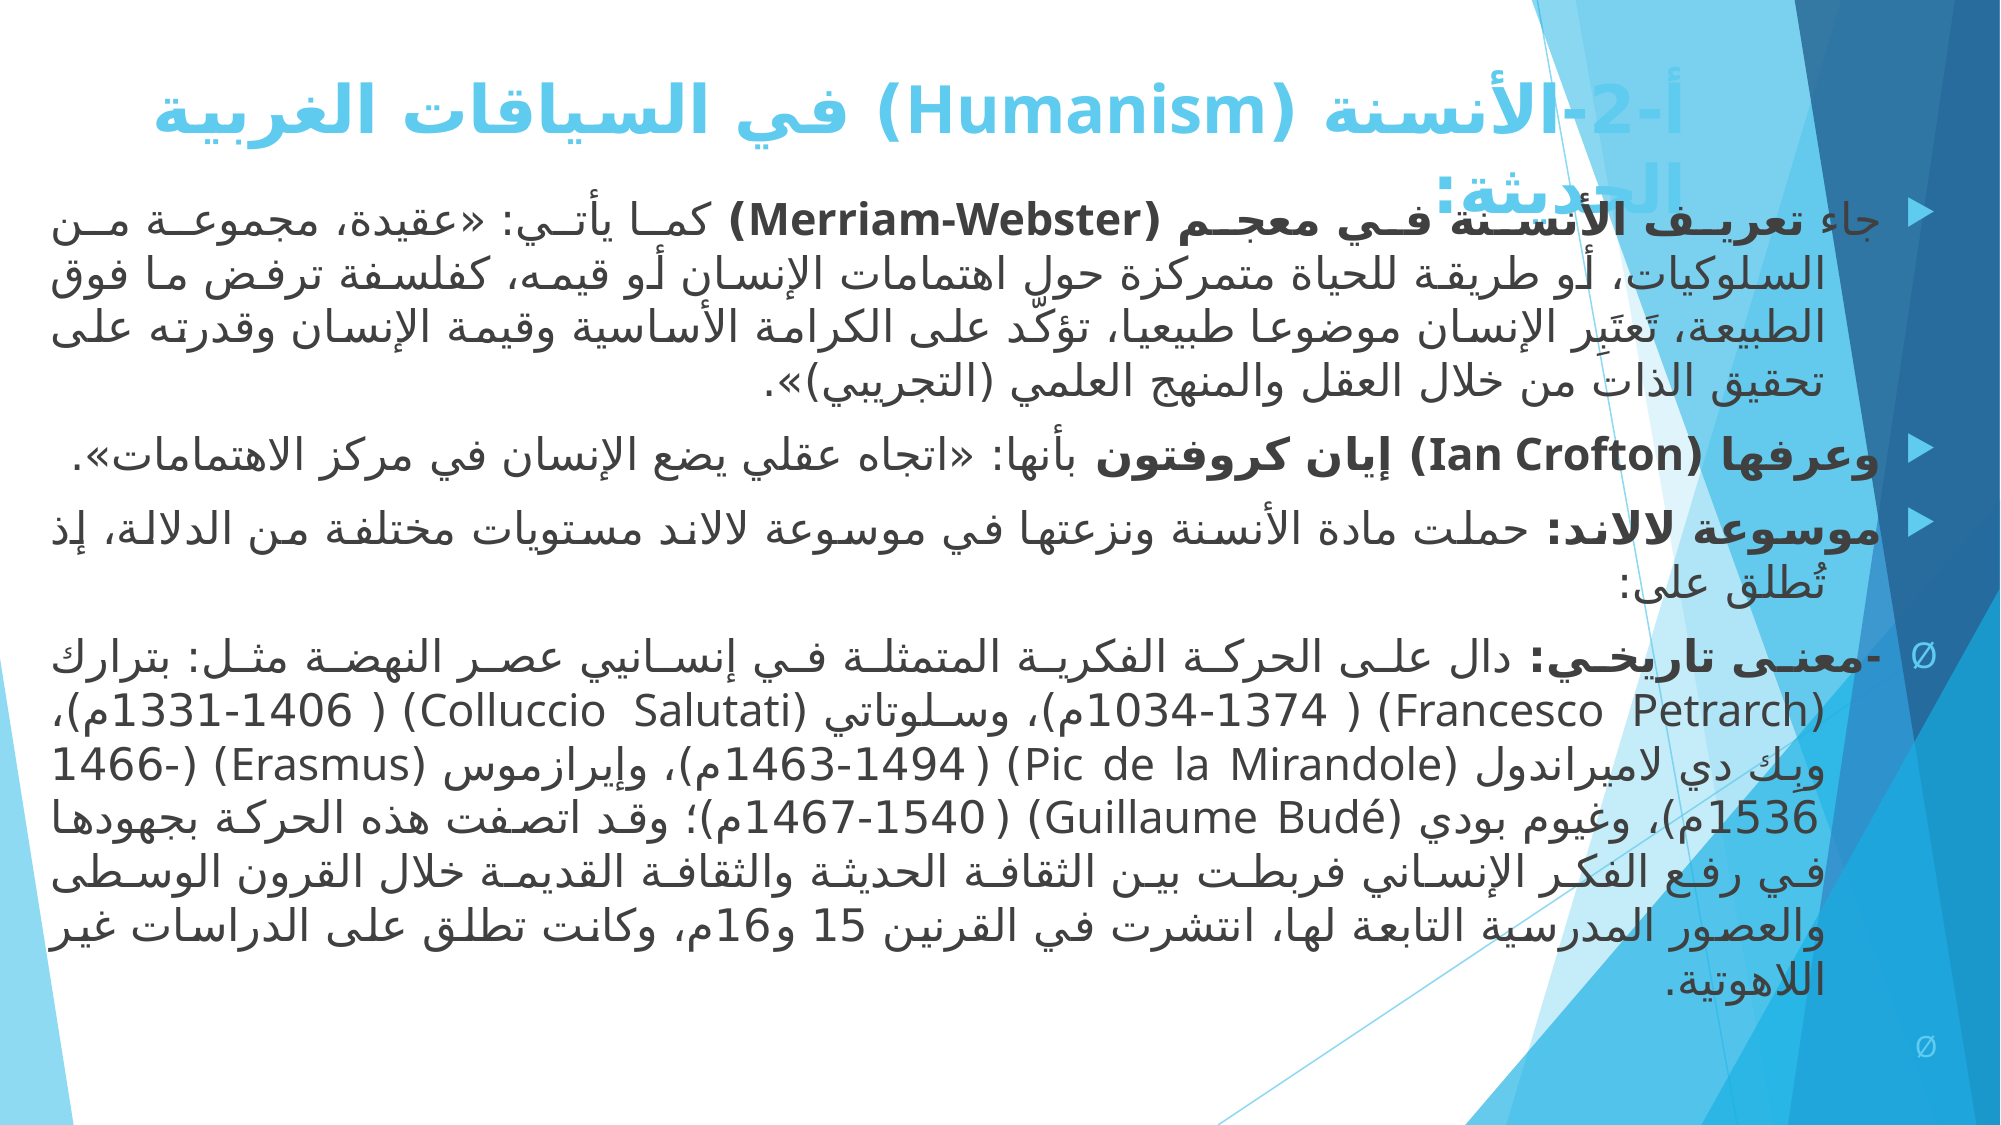

# أ-2-الأنسنة (Humanism) في السياقات الغربية الحديثة:
جاء تعريف الأنسنة في معجم (Merriam-Webster) كما يأتي: «عقيدة، مجموعة من السلوكيات، أو طريقة للحياة متمركزة حول اهتمامات الإنسان أو قيمه، كفلسفة ترفض ما فوق الطبيعة، تَعتَبِر الإنسان موضوعا طبيعيا، تؤكّد على الكرامة الأساسية وقيمة الإنسان وقدرته على تحقيق الذات من خلال العقل والمنهج العلمي (التجريبي)».
وعرفها (Ian Crofton) إيان كروفتون بأنها: «اتجاه عقلي يضع الإنسان في مركز الاهتمامات».
موسوعة لالاند: حملت مادة الأنسنة ونزعتها في موسوعة لالاند مستويات مختلفة من الدلالة، إذ تُطلق على:
-معنى تاريخي: دال على الحركة الفكرية المتمثلة في إنسانيي عصر النهضة مثل: بترارك (Francesco Petrarch) (1034-1374م)، وسلوتاتي (Colluccio Salutati) (1331-1406م)، وبِك دي لاميراندول (Pic de la Mirandole) (1463-1494م)، وإيرازموس (Erasmus) (1466-1536م)، وغيوم بودي (Guillaume Budé) (1467-1540م)؛ وقد اتصفت هذه الحركة بجهودها في رفع الفكر الإنساني فربطت بين الثقافة الحديثة والثقافة القديمة خلال القرون الوسطى والعصور المدرسية التابعة لها، انتشرت في القرنين 15 و16م، وكانت تطلق على الدراسات غير اللاهوتية.